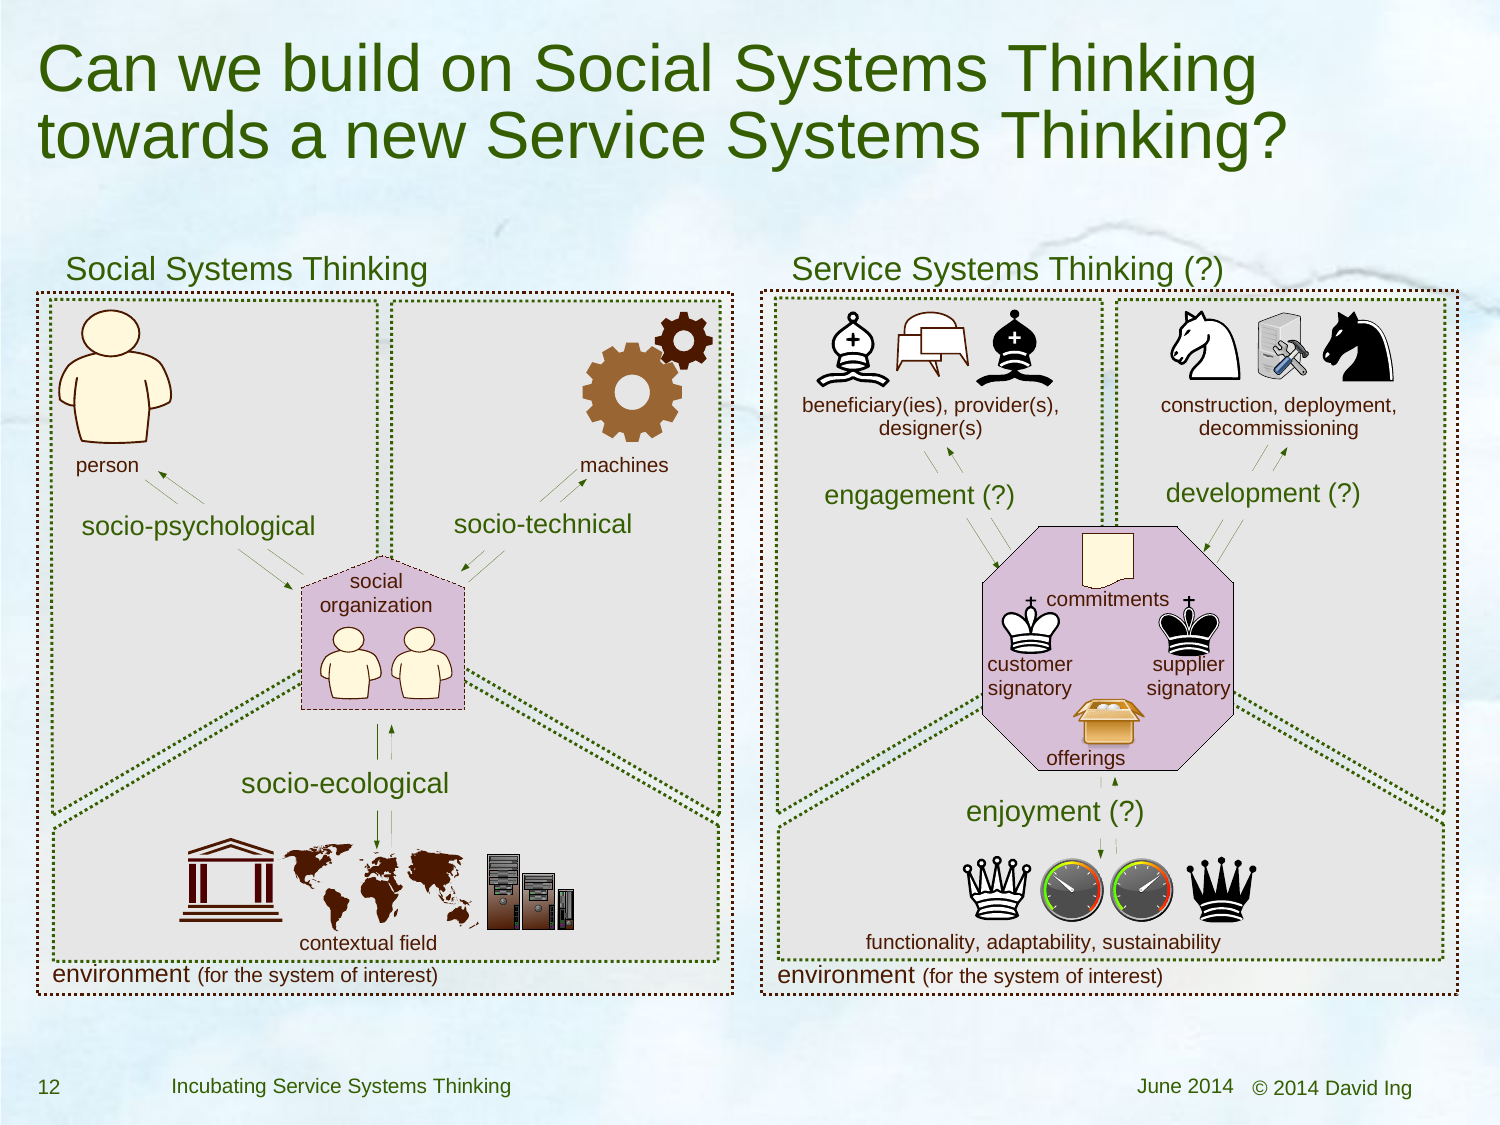

# Can we build on Social Systems Thinking towards a new Service Systems Thinking?
Social Systems Thinking
Service Systems Thinking (?)
beneficiary(ies), provider(s), designer(s)
construction, deployment, decommissioning
person
machines
development (?)
engagement (?)
socio-technical
socio-psychological
social organization
commitments
customer signatory
supplier signatory
offerings
socio-ecological
enjoyment (?)
functionality, adaptability, sustainability
contextual field
environment (for the system of interest)
environment (for the system of interest)
Incubating Service Systems Thinking
June 2014
12